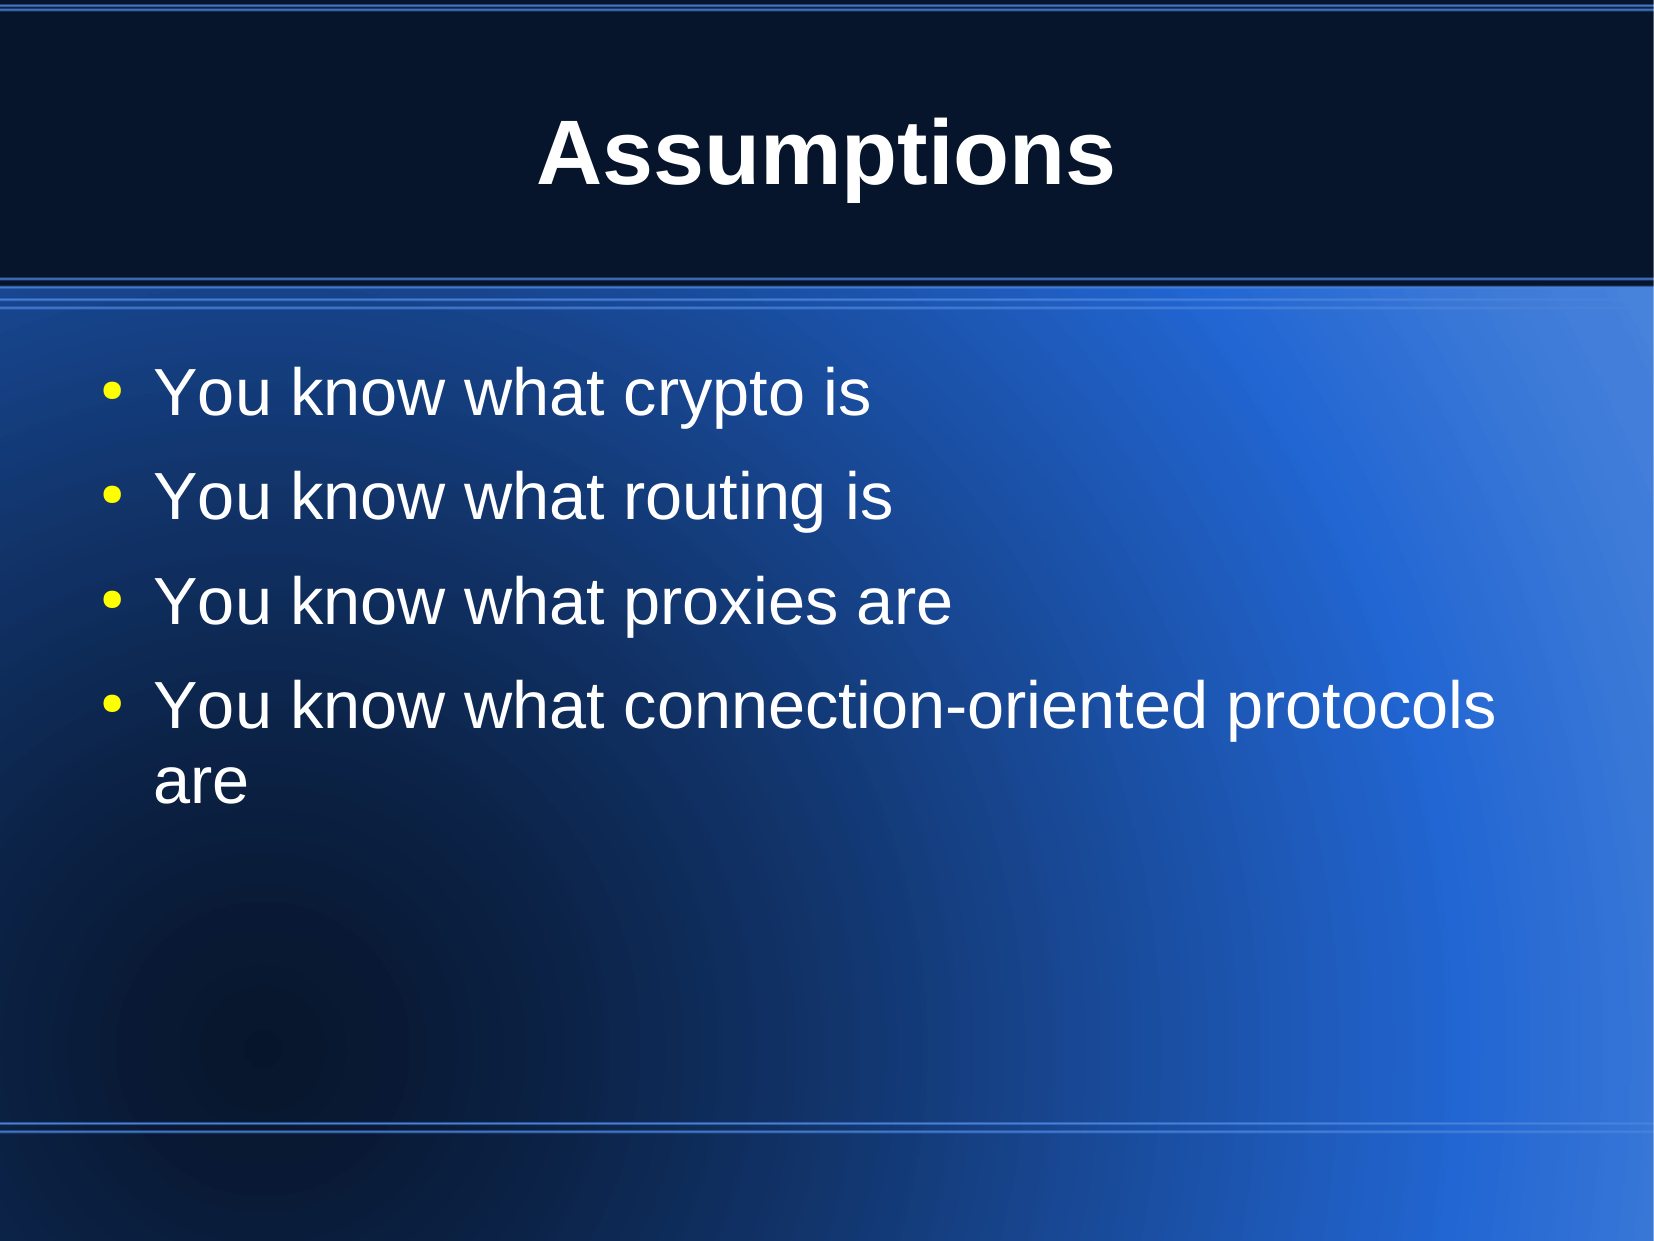

# Assumptions
You know what crypto is
You know what routing is
You know what proxies are
You know what connection-oriented protocols are